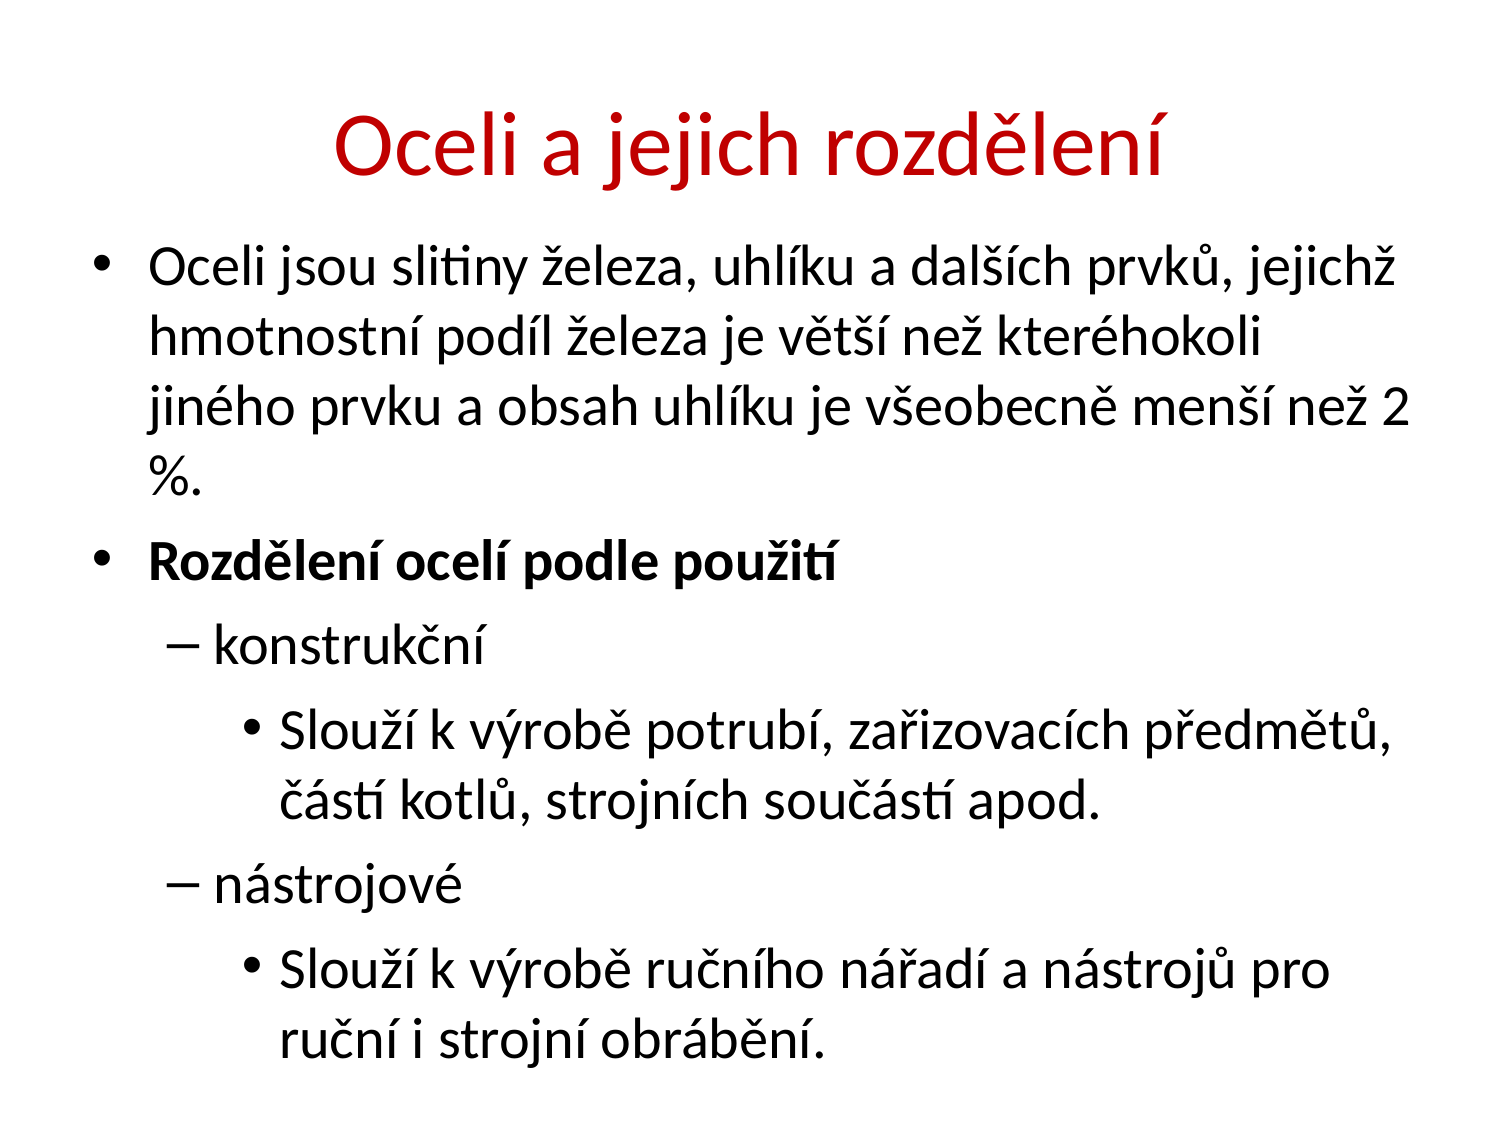

# Oceli a jejich rozdělení
Oceli jsou slitiny železa, uhlíku a dalších prvků, jejichž hmotnostní podíl železa je větší než kteréhokoli jiného prvku a obsah uhlíku je všeobecně menší než 2 %.
Rozdělení ocelí podle použití
konstrukční
Slouží k výrobě potrubí, zařizovacích předmětů, částí kotlů, strojních součástí apod.
nástrojové
Slouží k výrobě ručního nářadí a nástrojů pro ruční i strojní obrábění.